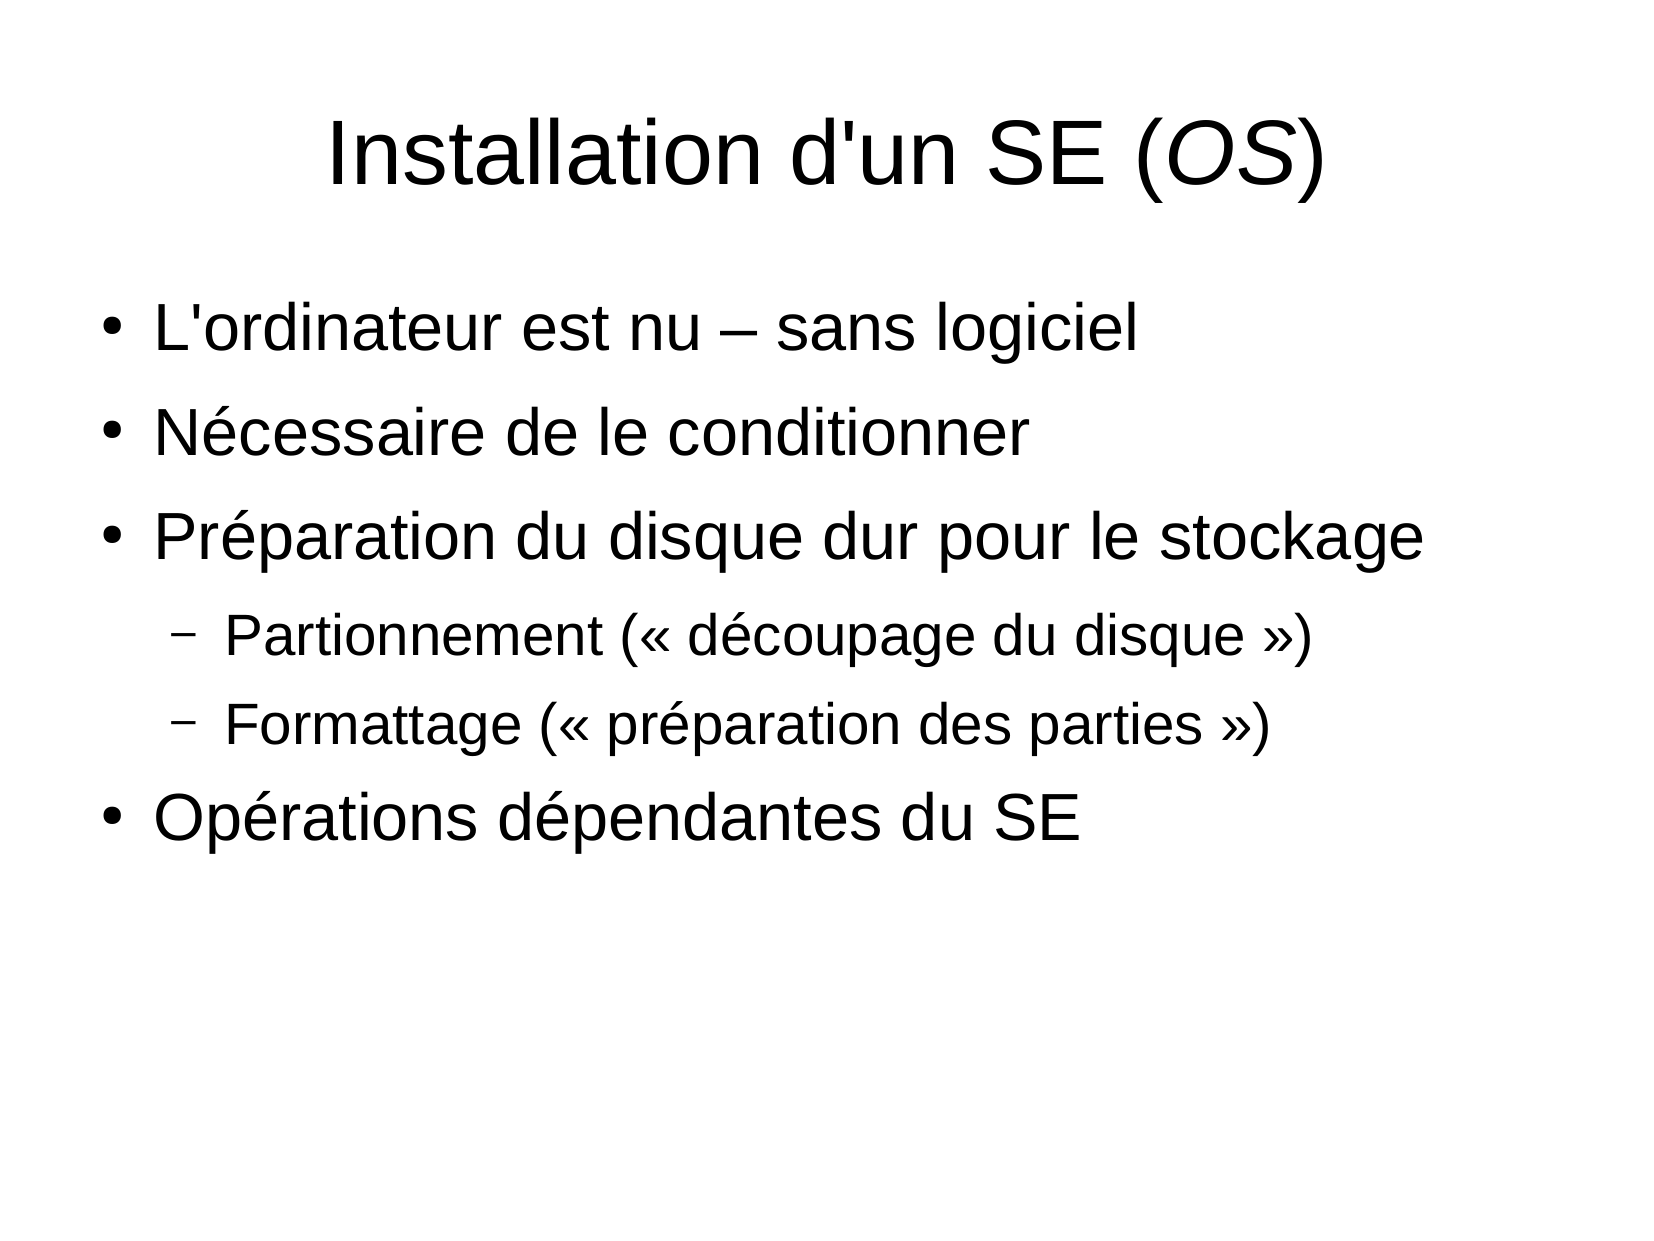

# Installation d'un SE (OS)
L'ordinateur est nu – sans logiciel
Nécessaire de le conditionner
Préparation du disque dur pour le stockage
Partionnement (« découpage du disque »)
Formattage (« préparation des parties »)
Opérations dépendantes du SE